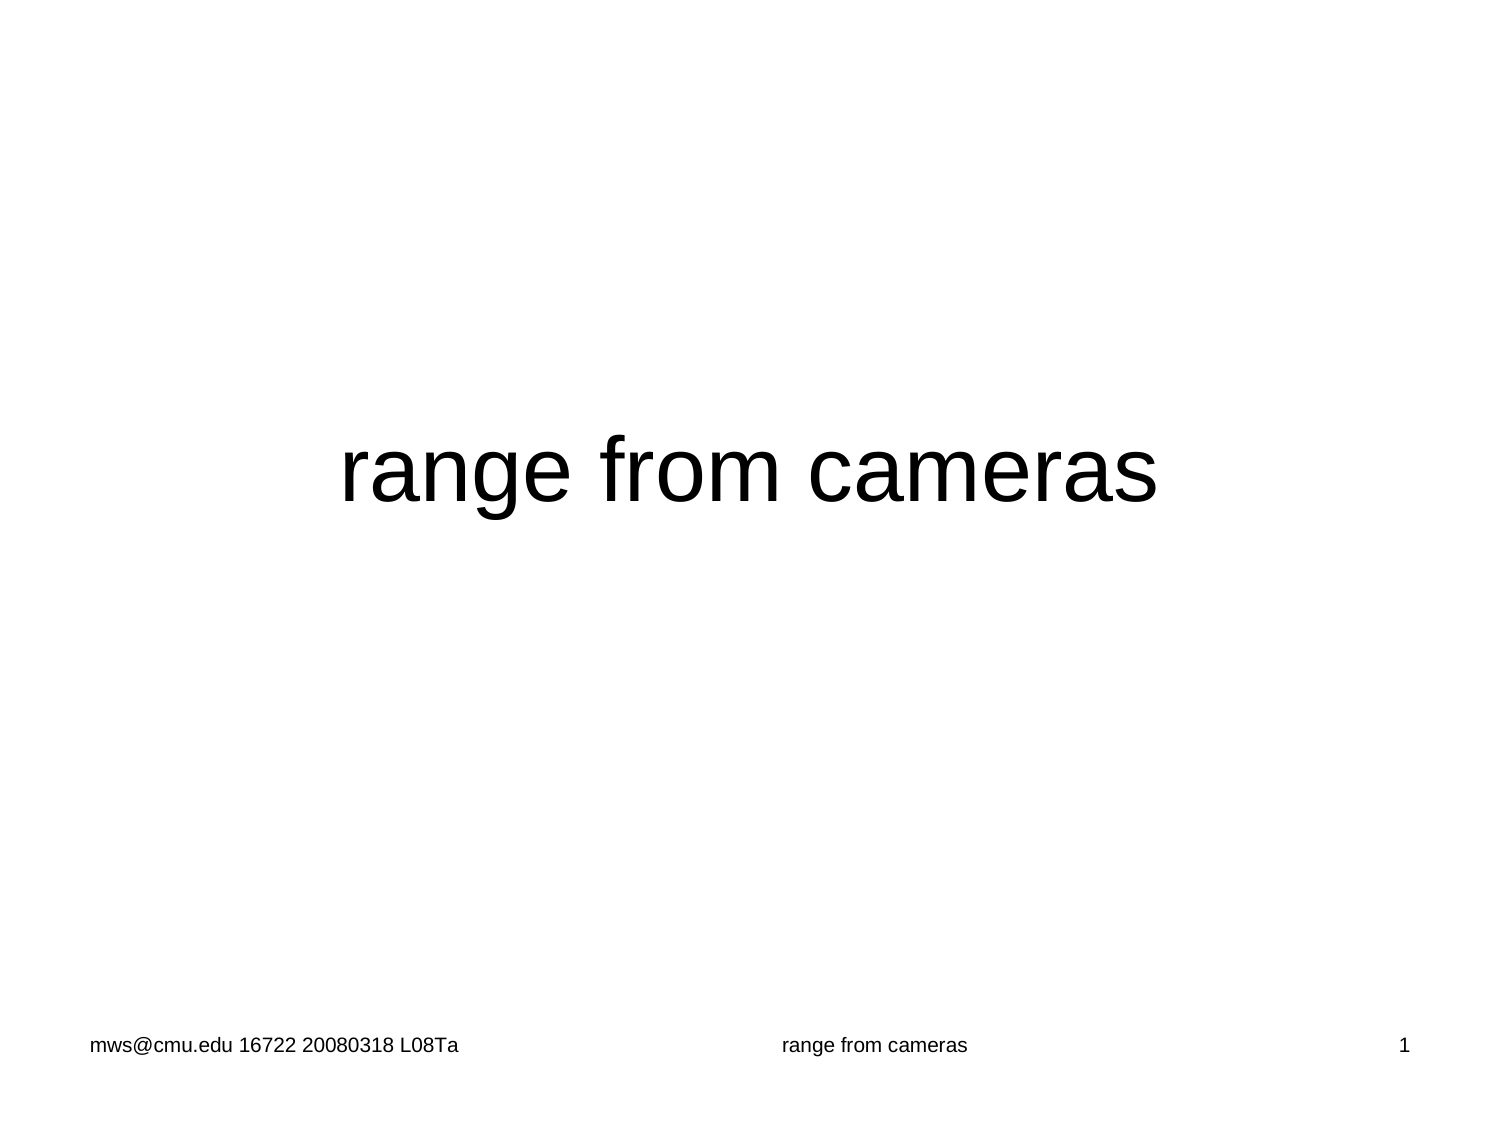

# range from cameras
mws@cmu.edu 16722 20080318 L08Ta
range from cameras